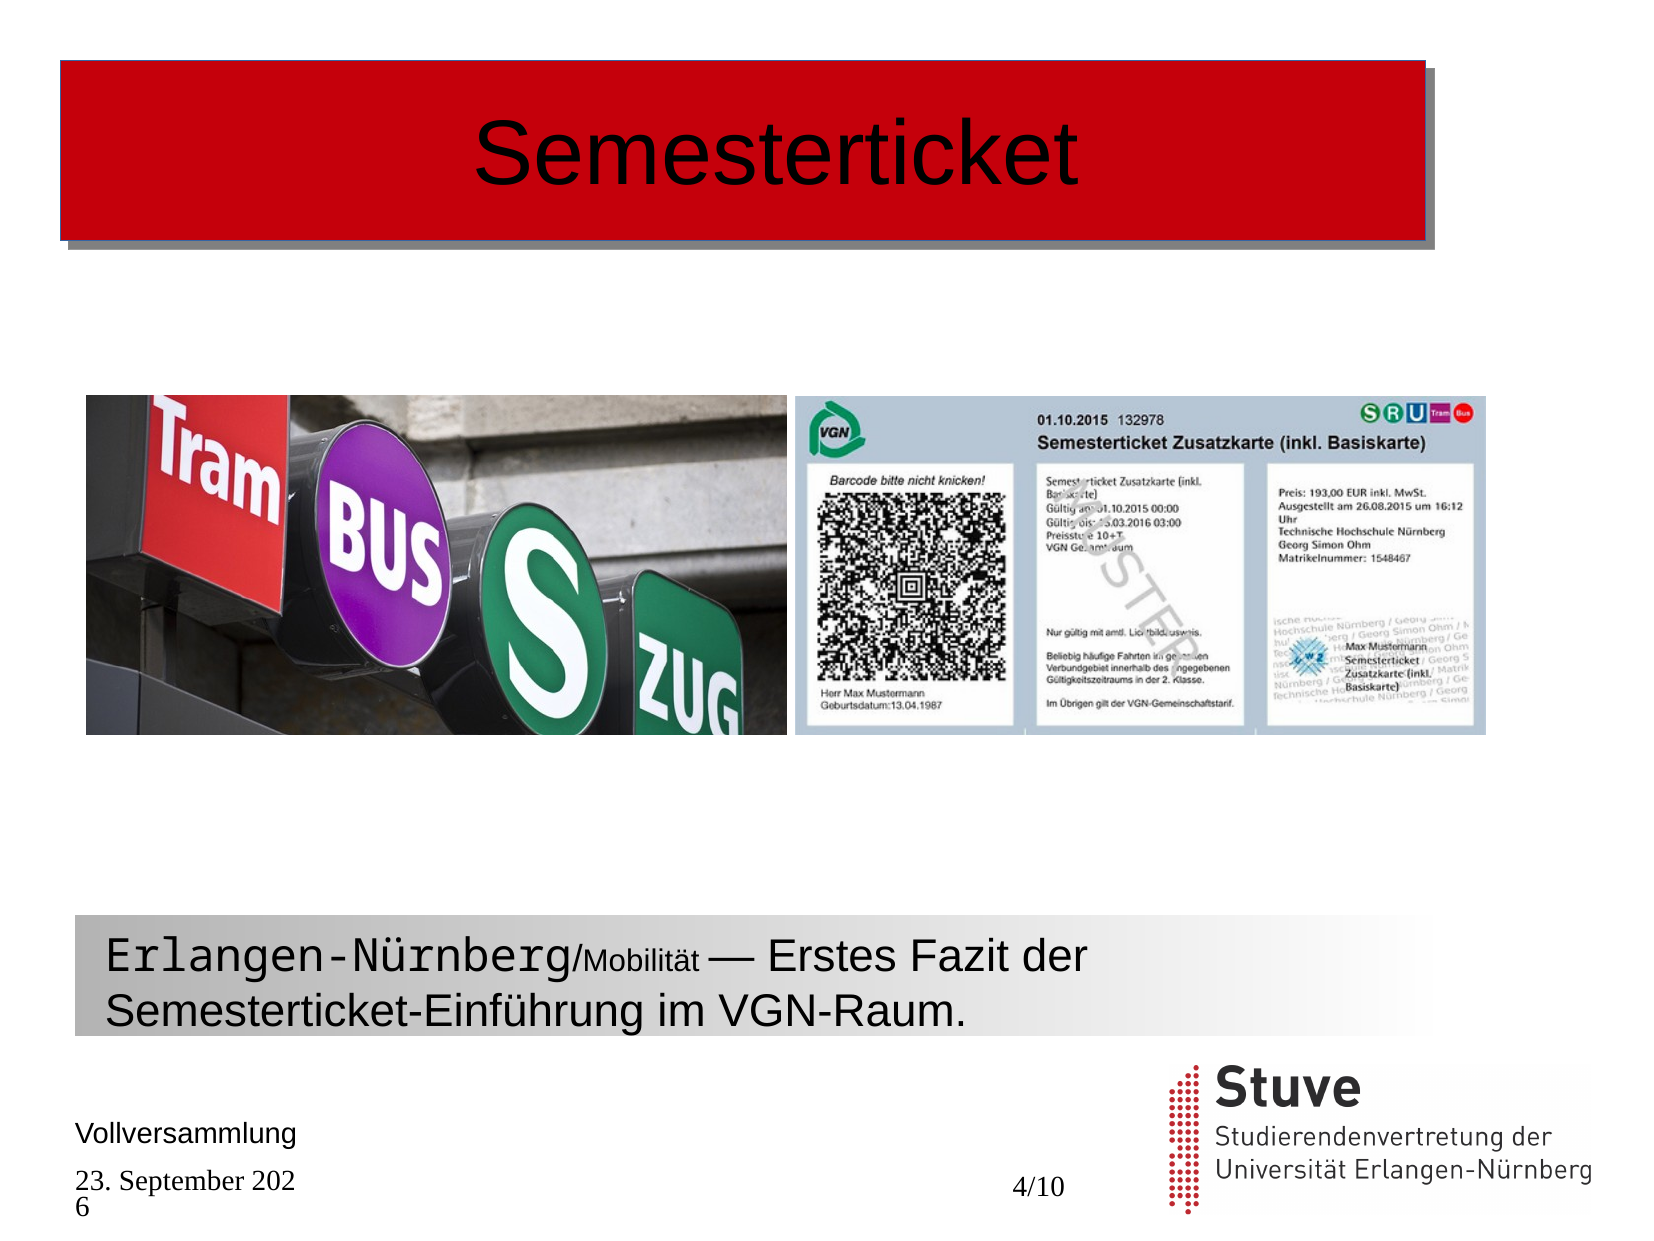

# Semesterticket
Erlangen-Nürnberg/Mobilität — Erstes Fazit der Semesterticket-Einführung im VGN-Raum.
4